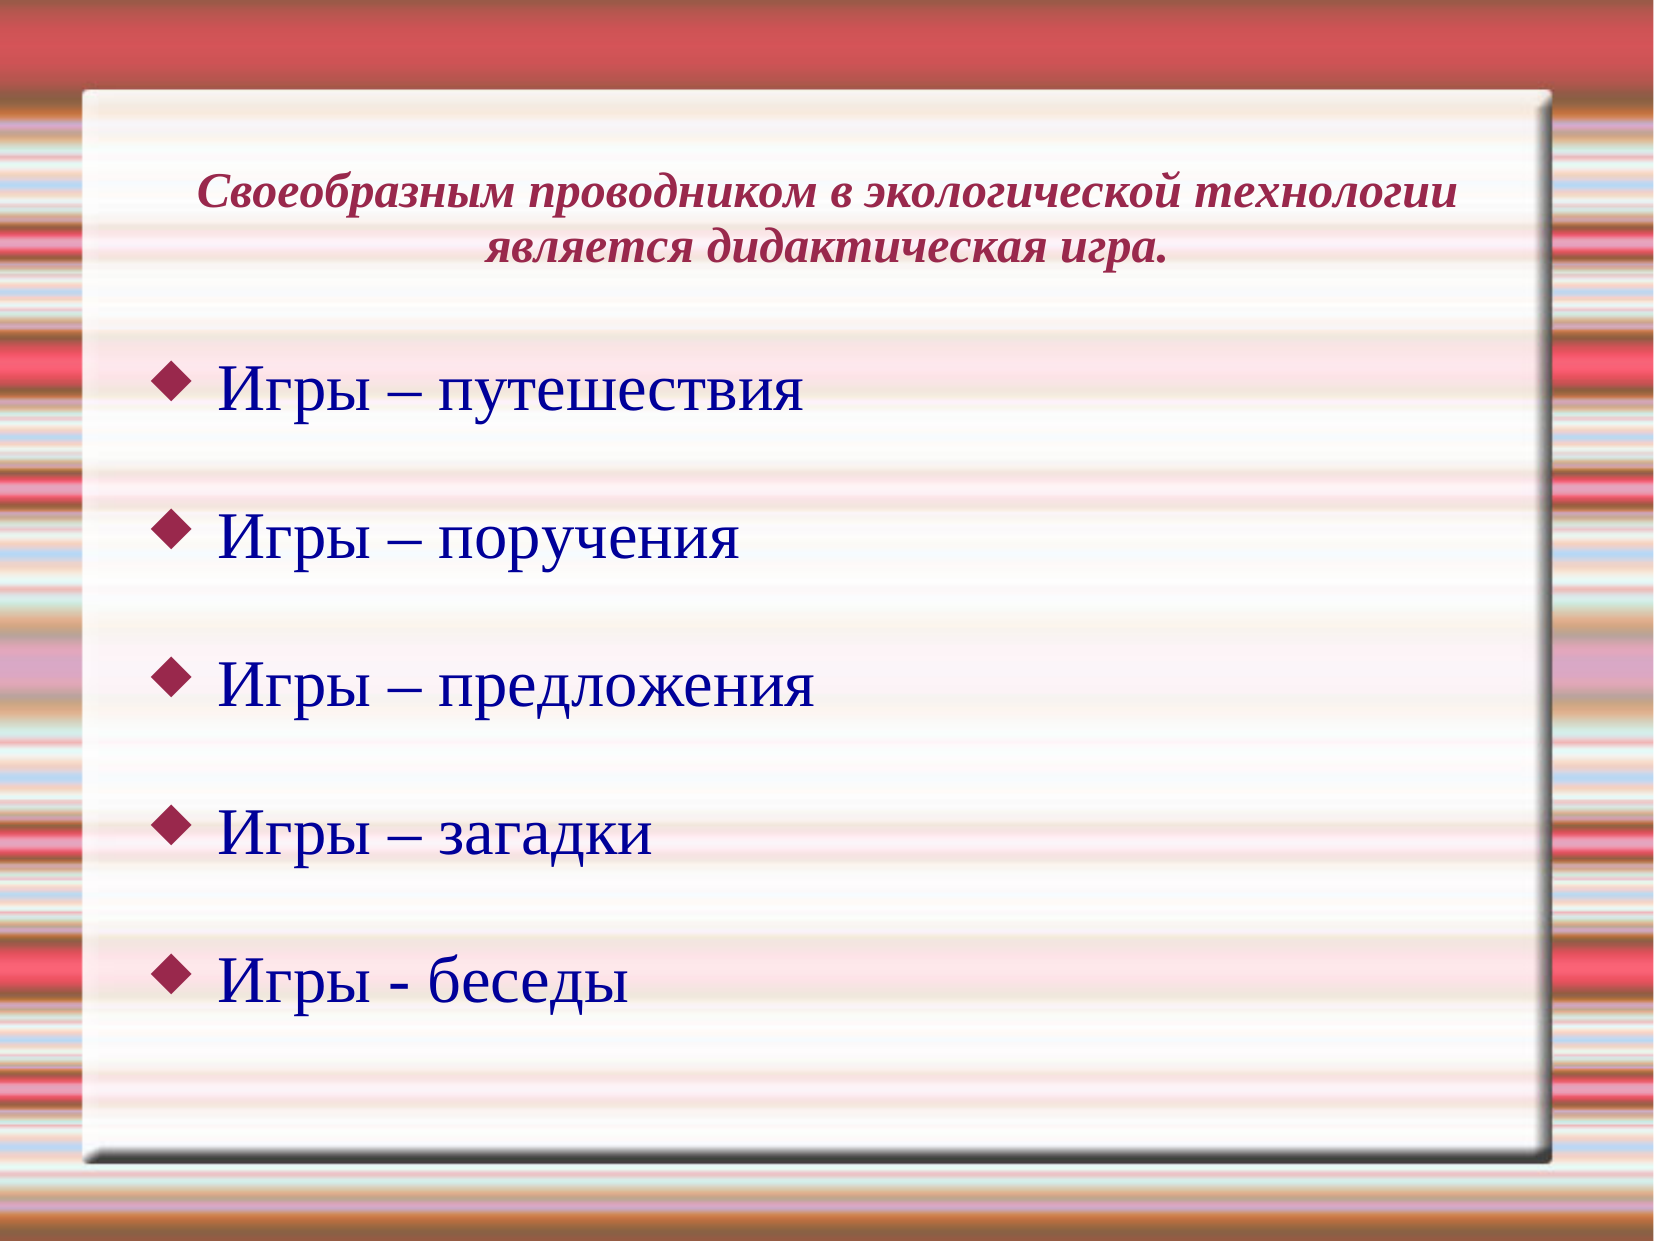

# Своеобразным проводником в экологической технологии является дидактическая игра.
Игры – путешествия
Игры – поручения
Игры – предложения
Игры – загадки
Игры - беседы